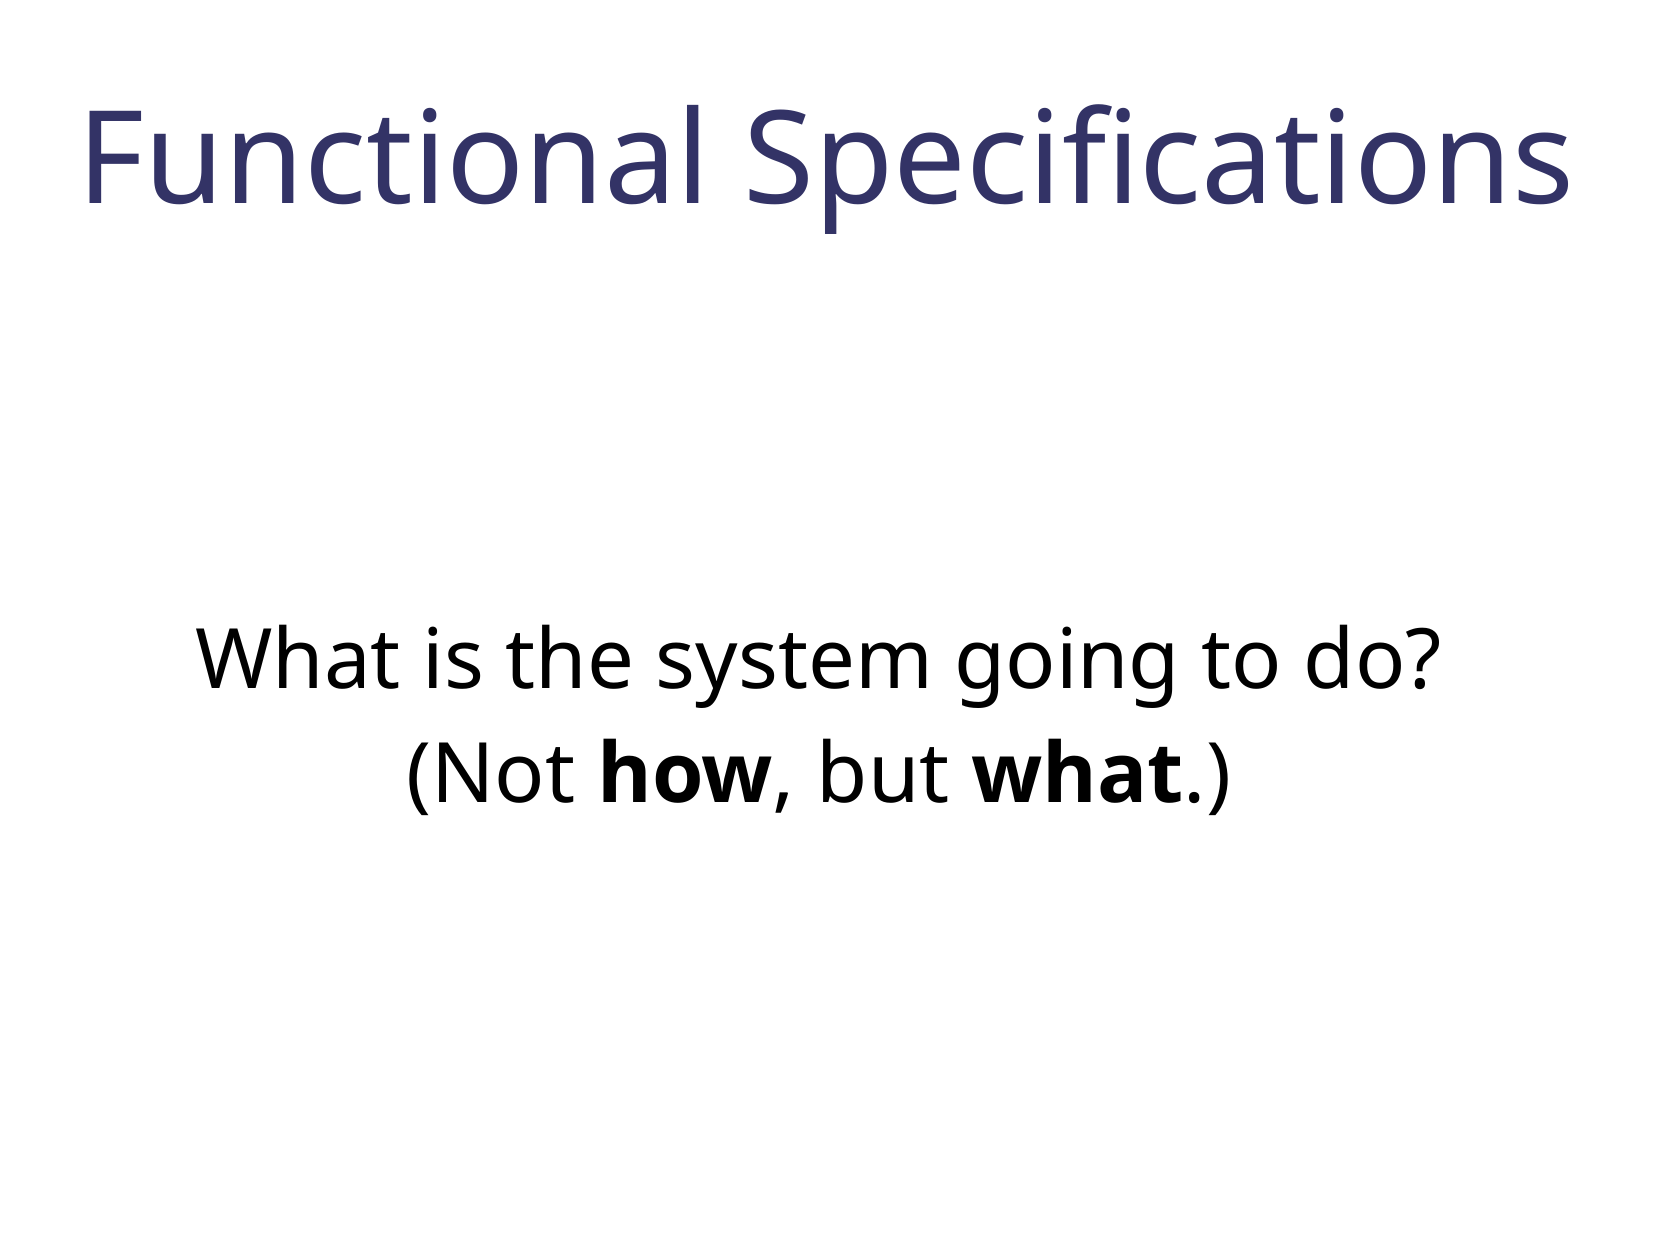

# Functional Specifications
What is the system going to do?
(Not how, but what.)